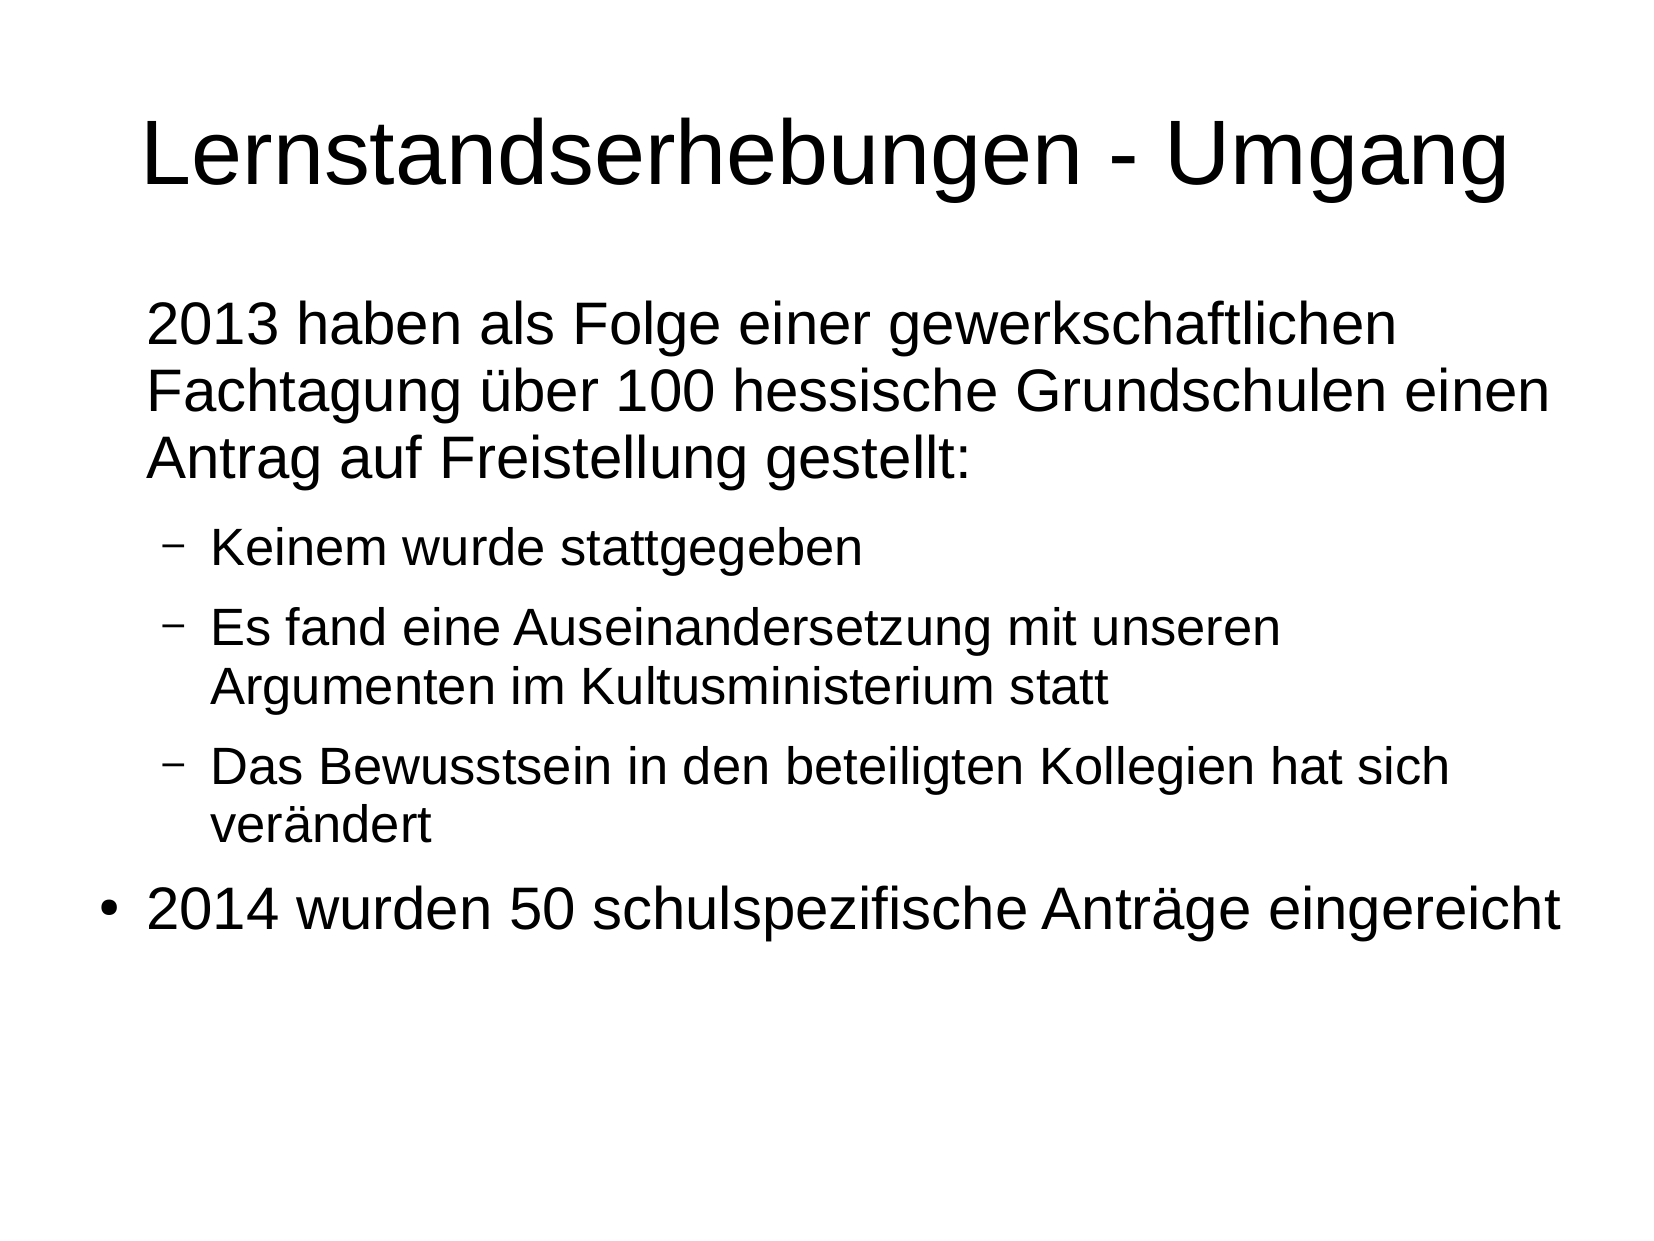

# Lernstandserhebungen - Umgang
2013 haben als Folge einer gewerkschaftlichen Fachtagung über 100 hessische Grundschulen einen Antrag auf Freistellung gestellt:
Keinem wurde stattgegeben
Es fand eine Auseinandersetzung mit unseren Argumenten im Kultusministerium statt
Das Bewusstsein in den beteiligten Kollegien hat sich verändert
2014 wurden 50 schulspezifische Anträge eingereicht